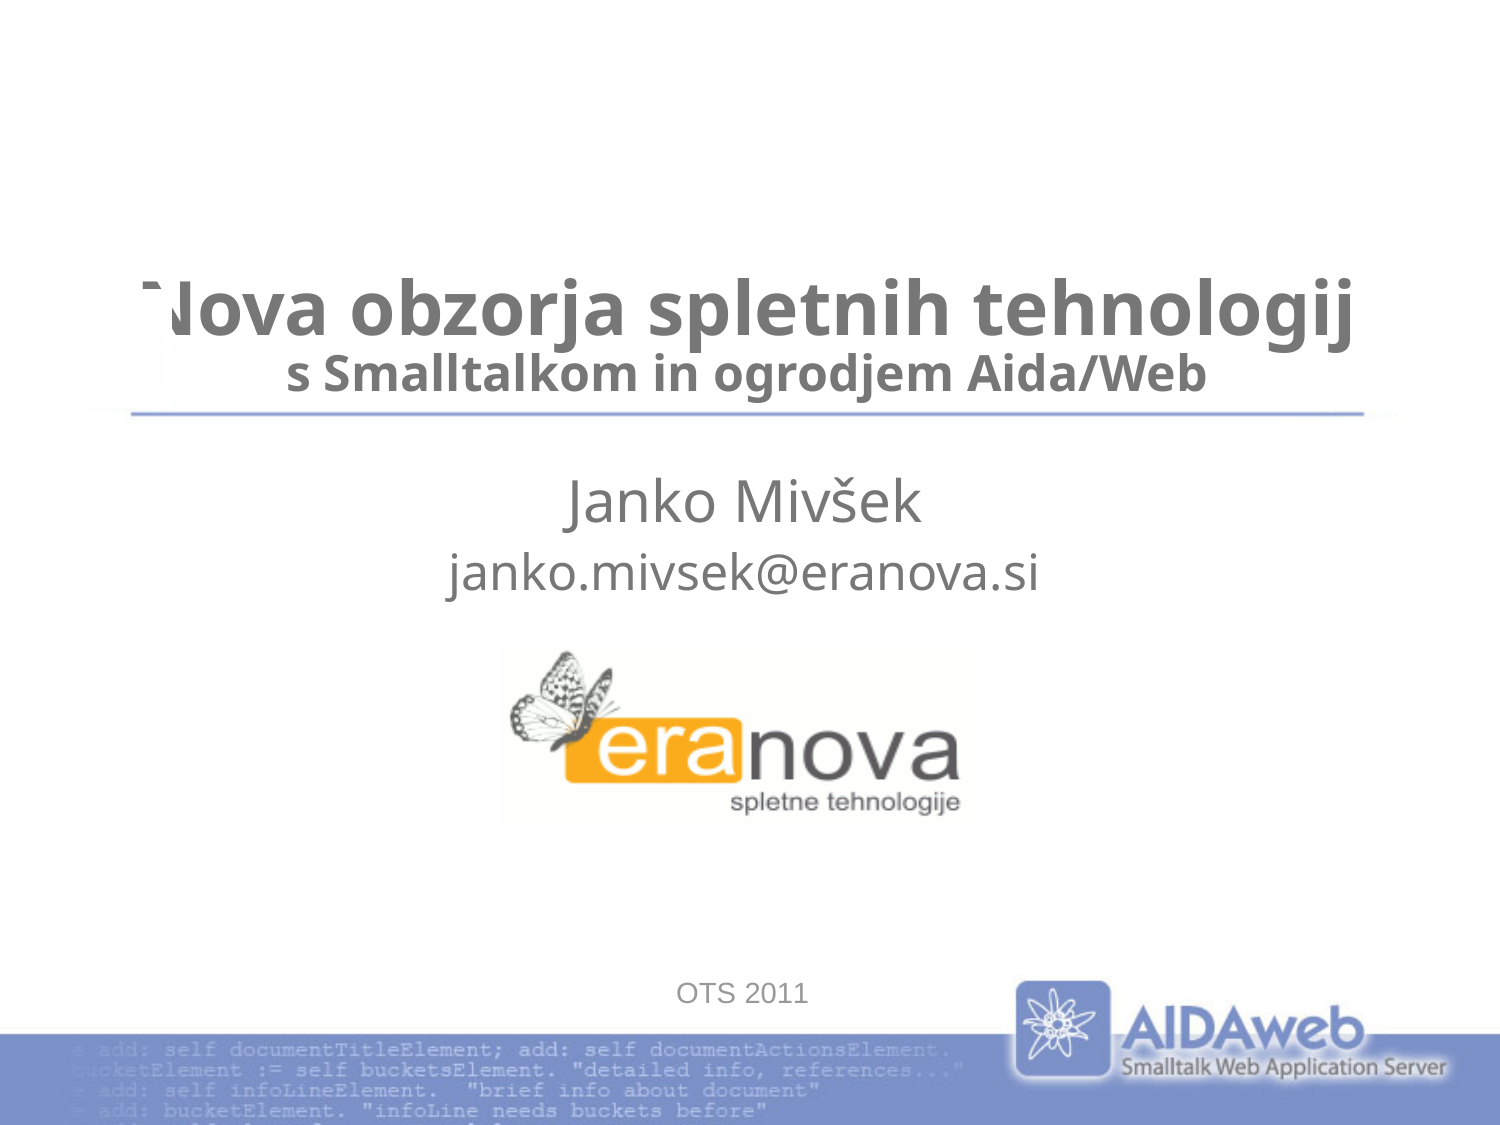

# Nova obzorja spletnih tehnologij s Smalltalkom in ogrodjem Aida/Web
Janko Mivšek
janko.mivsek@eranova.si
OTS 2011